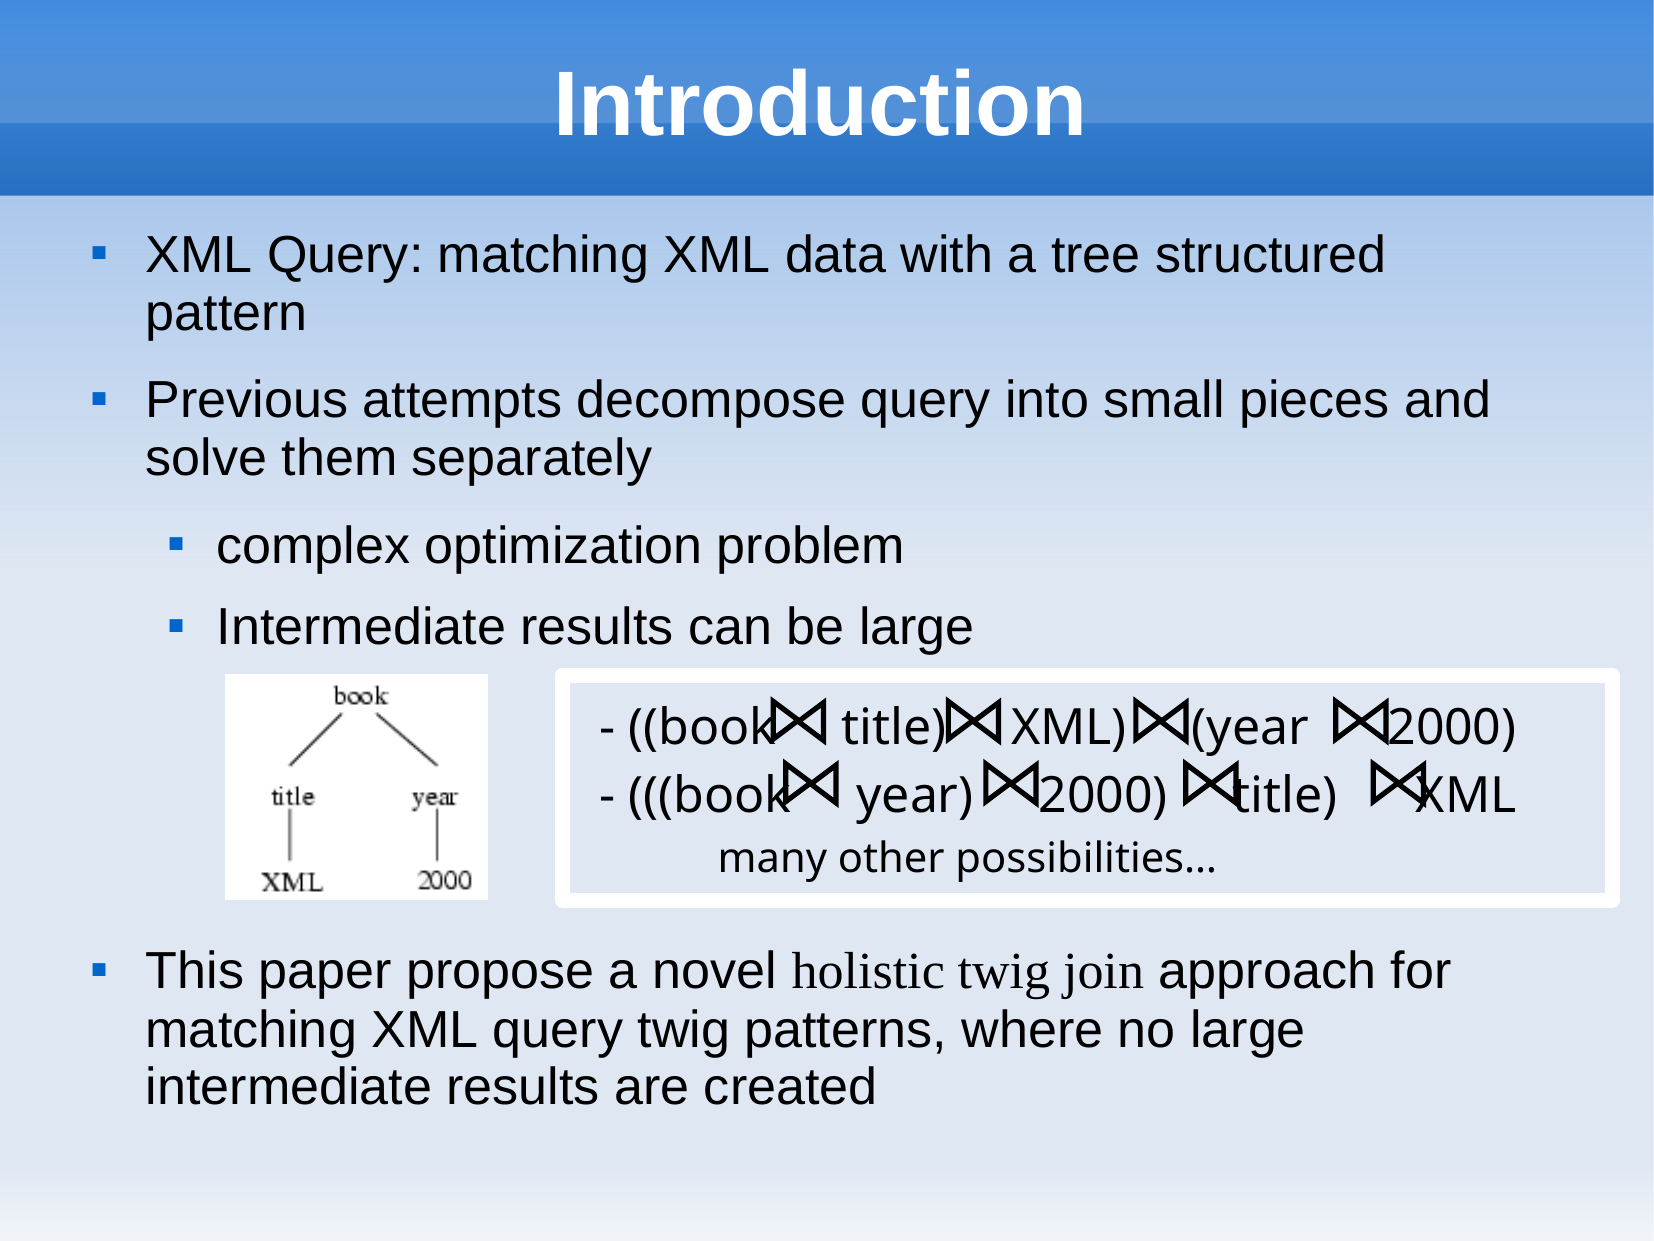

# Introduction
XML Query: matching XML data with a tree structured pattern
Previous attempts decompose query into small pieces and solve them separately
complex optimization problem
Intermediate results can be large
This paper propose a novel holistic twig join approach for matching XML query twig patterns, where no large intermediate results are created
- ((book title) XML) (year 2000)
- (((book year) 2000) title) XML
 many other possibilities…